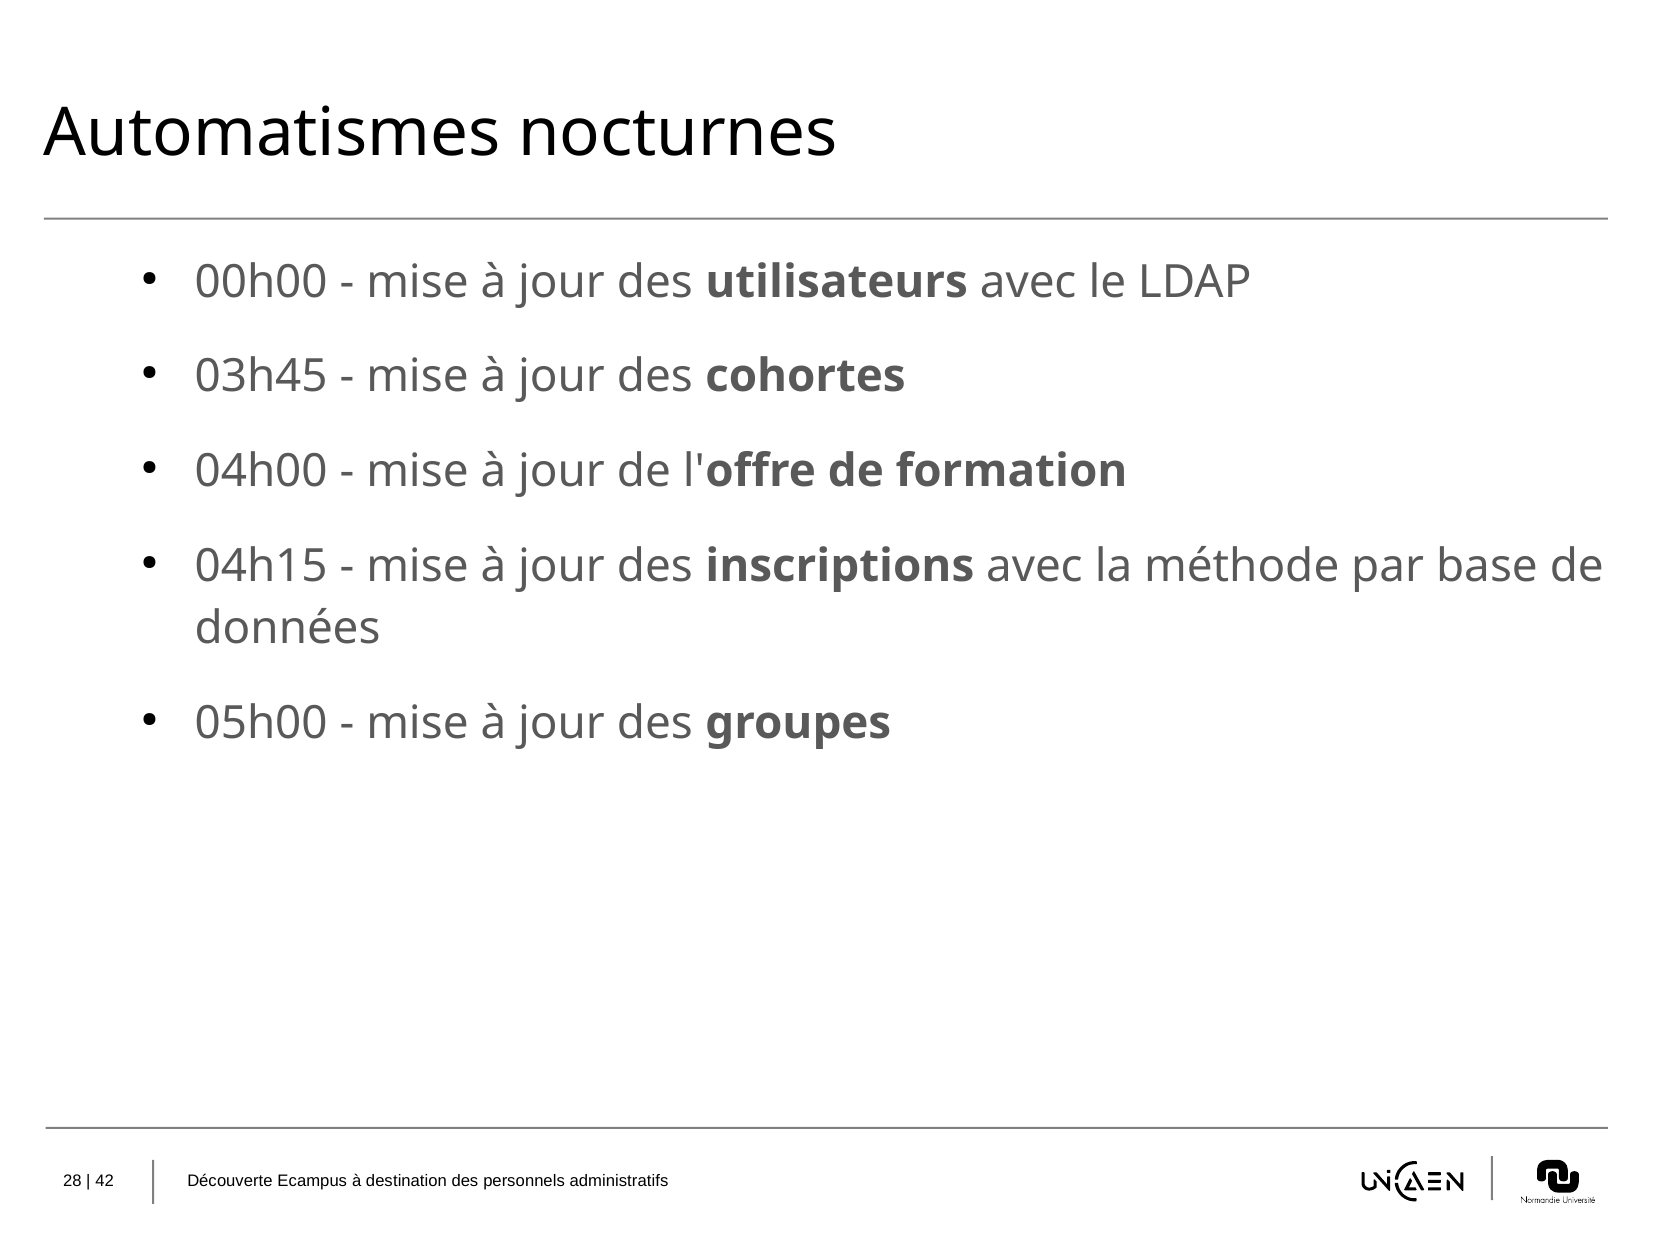

# Automatismes nocturnes
00h00 - mise à jour des utilisateurs avec le LDAP
03h45 - mise à jour des cohortes
04h00 - mise à jour de l'offre de formation
04h15 - mise à jour des inscriptions avec la méthode par base de données
05h00 - mise à jour des groupes
28
Découverte Ecampus pourn les personnels administratifs